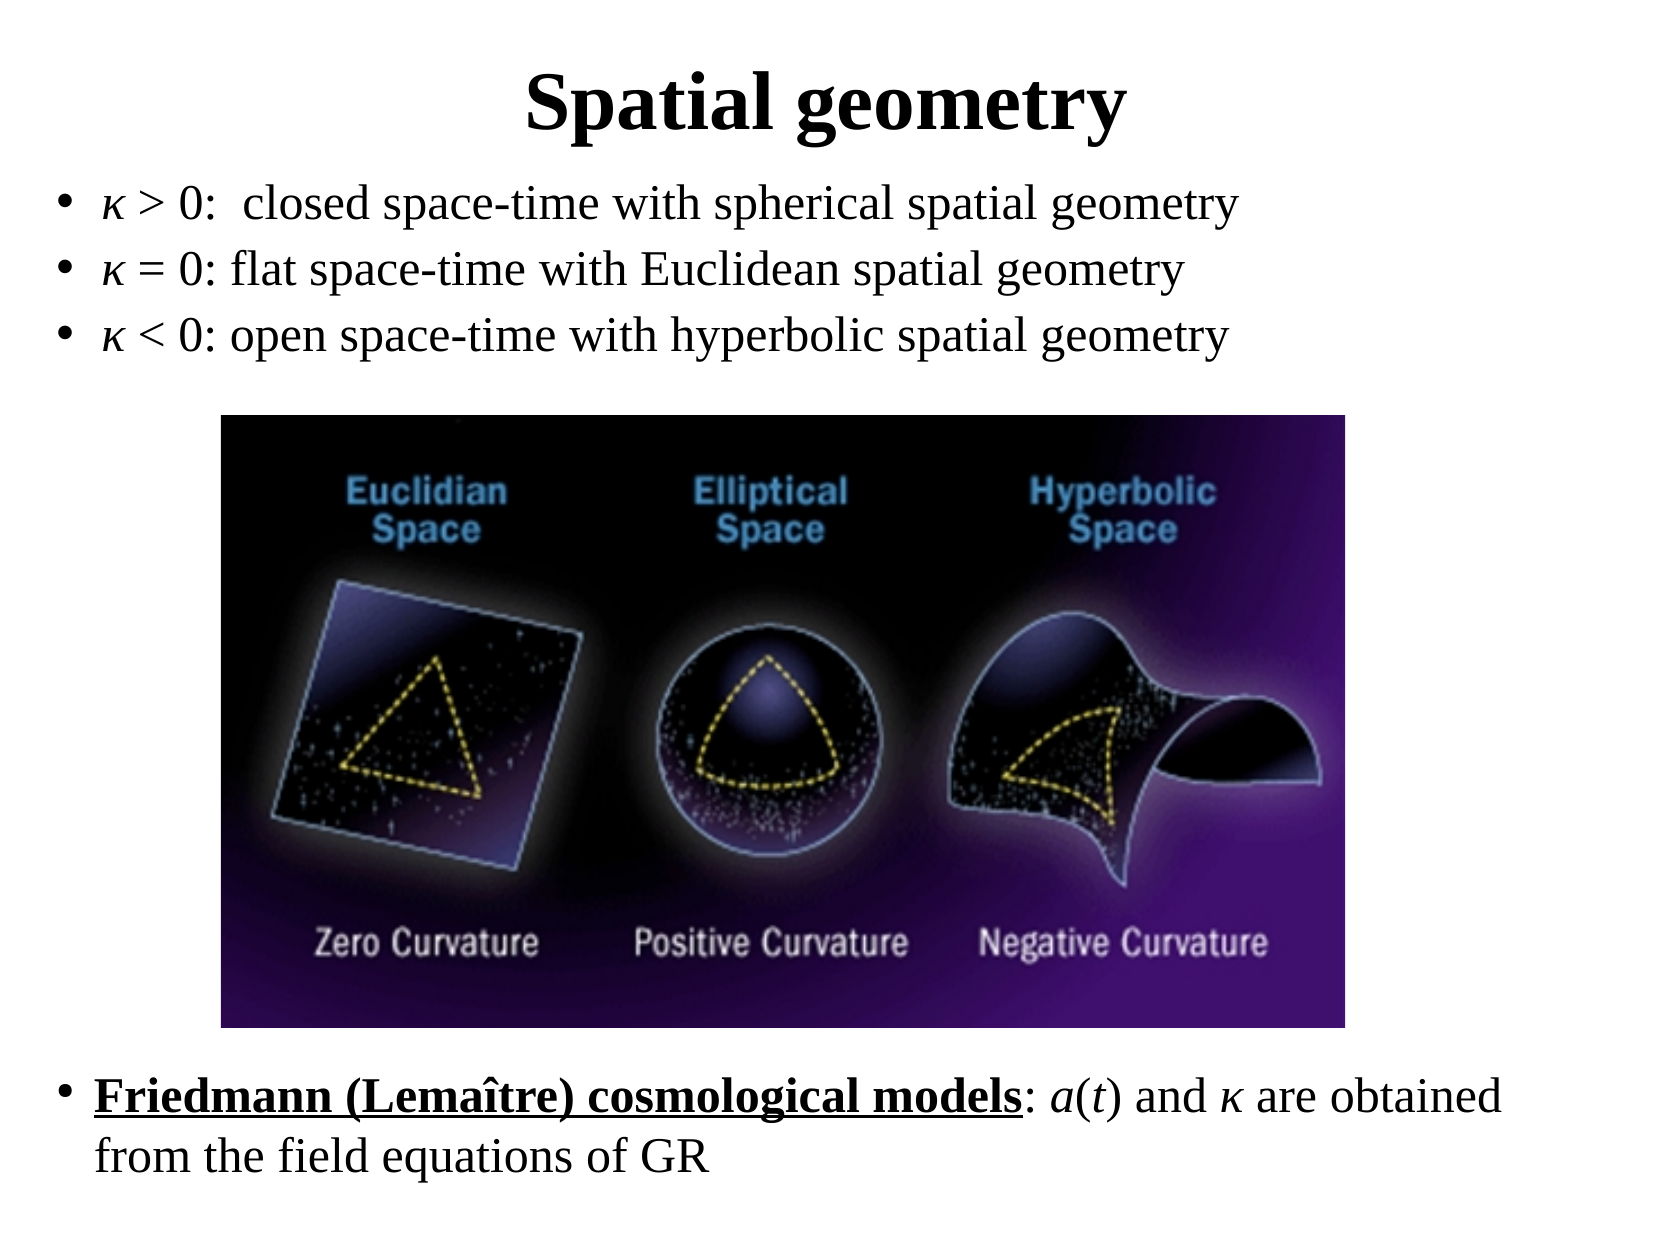

# Spatial geometry
κ > 0: closed space-time with spherical spatial geometry
κ = 0: flat space-time with Euclidean spatial geometry
κ < 0: open space-time with hyperbolic spatial geometry
Friedmann (Lemaître) cosmological models: a(t) and κ are obtained from the field equations of GR